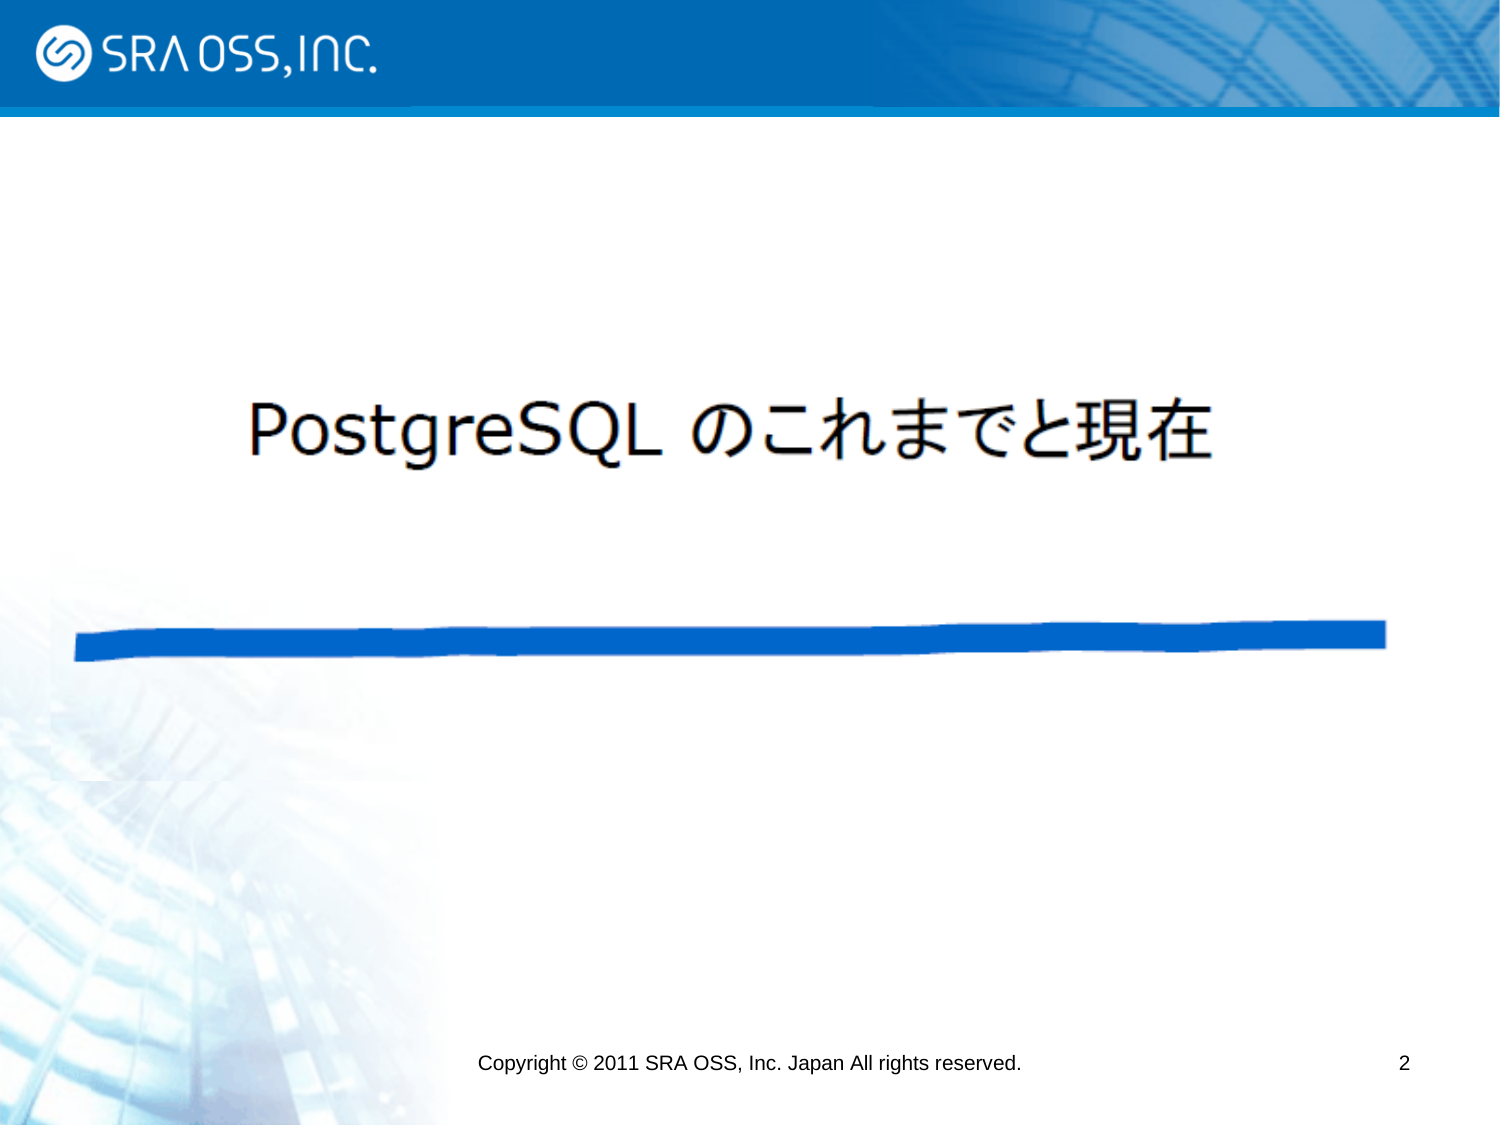

Copyright © 2011 SRA OSS, Inc. Japan All rights reserved.
2